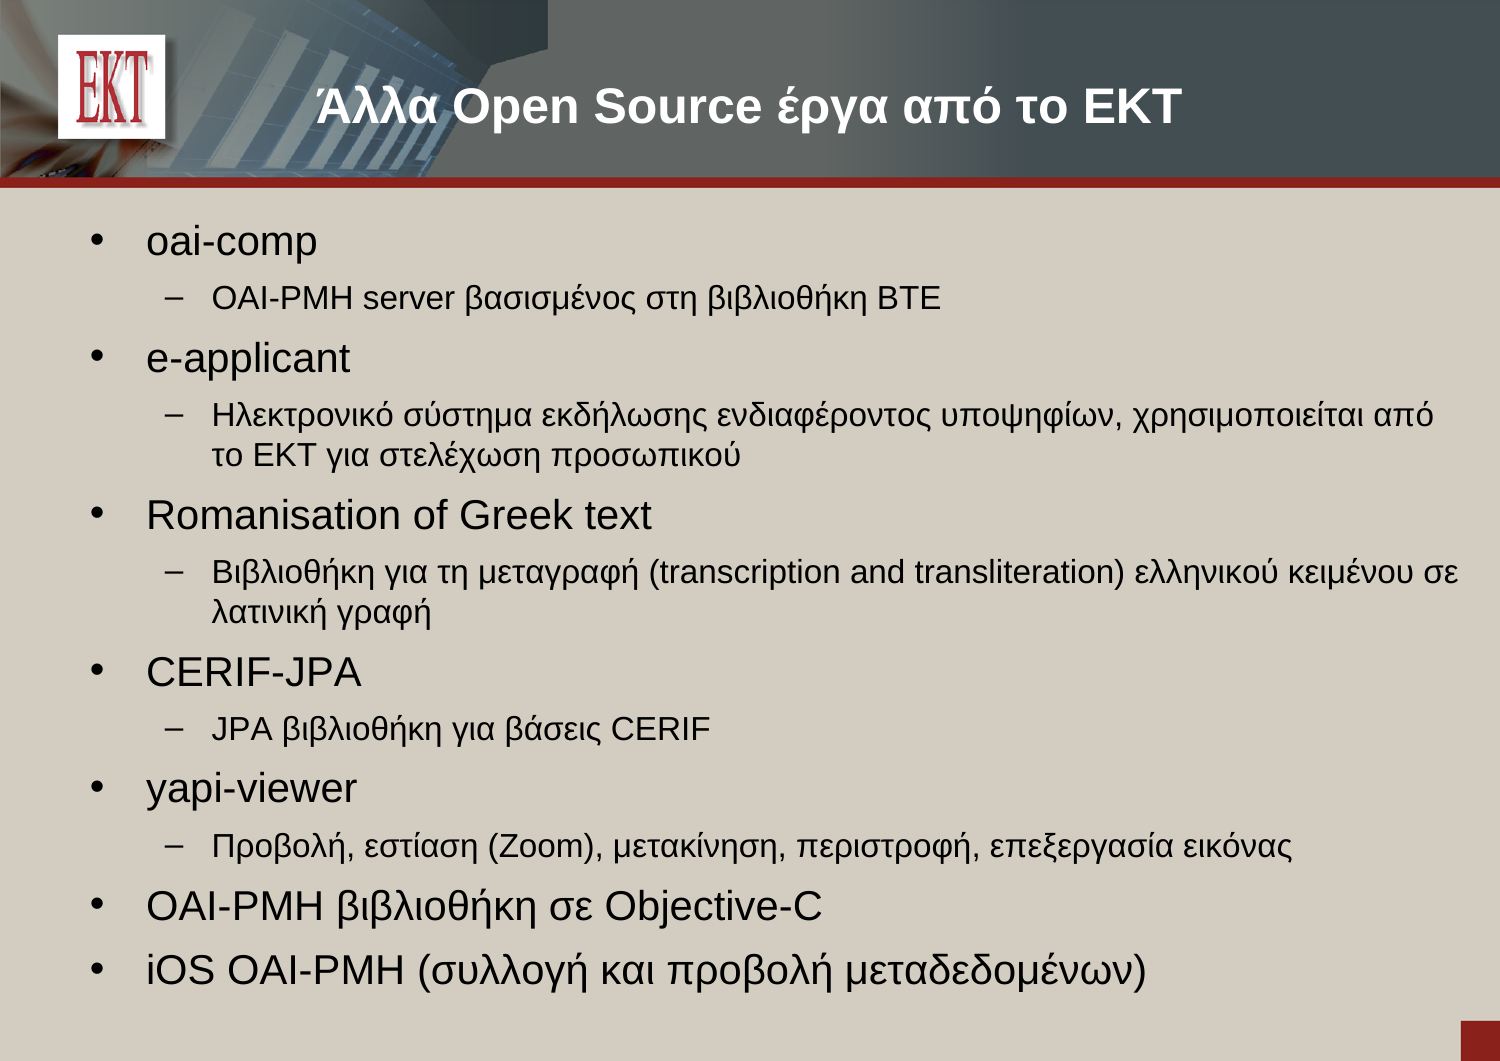

# Άλλα Open Source έργα από το ΕΚΤ
oai-comp
OAI-PMH server βασισμένος στη βιβλιοθήκη BTE
e-applicant
Ηλεκτρονικό σύστημα εκδήλωσης ενδιαφέροντος υποψηφίων, χρησιμοποιείται από το ΕΚΤ για στελέχωση προσωπικού
Romanisation of Greek text
Βιβλιοθήκη για τη μεταγραφή (transcription and transliteration) ελληνικού κειμένου σε λατινική γραφή
CERIF-JPA
JPA βιβλιοθήκη για βάσεις CERIF
yapi-viewer
Προβολή, εστίαση (Zoom), μετακίνηση, περιστροφή, επεξεργασία εικόνας
OAI-PMH βιβλιοθήκη σε Objective-C
iOS OAI-PMH (συλλογή και προβολή μεταδεδομένων)